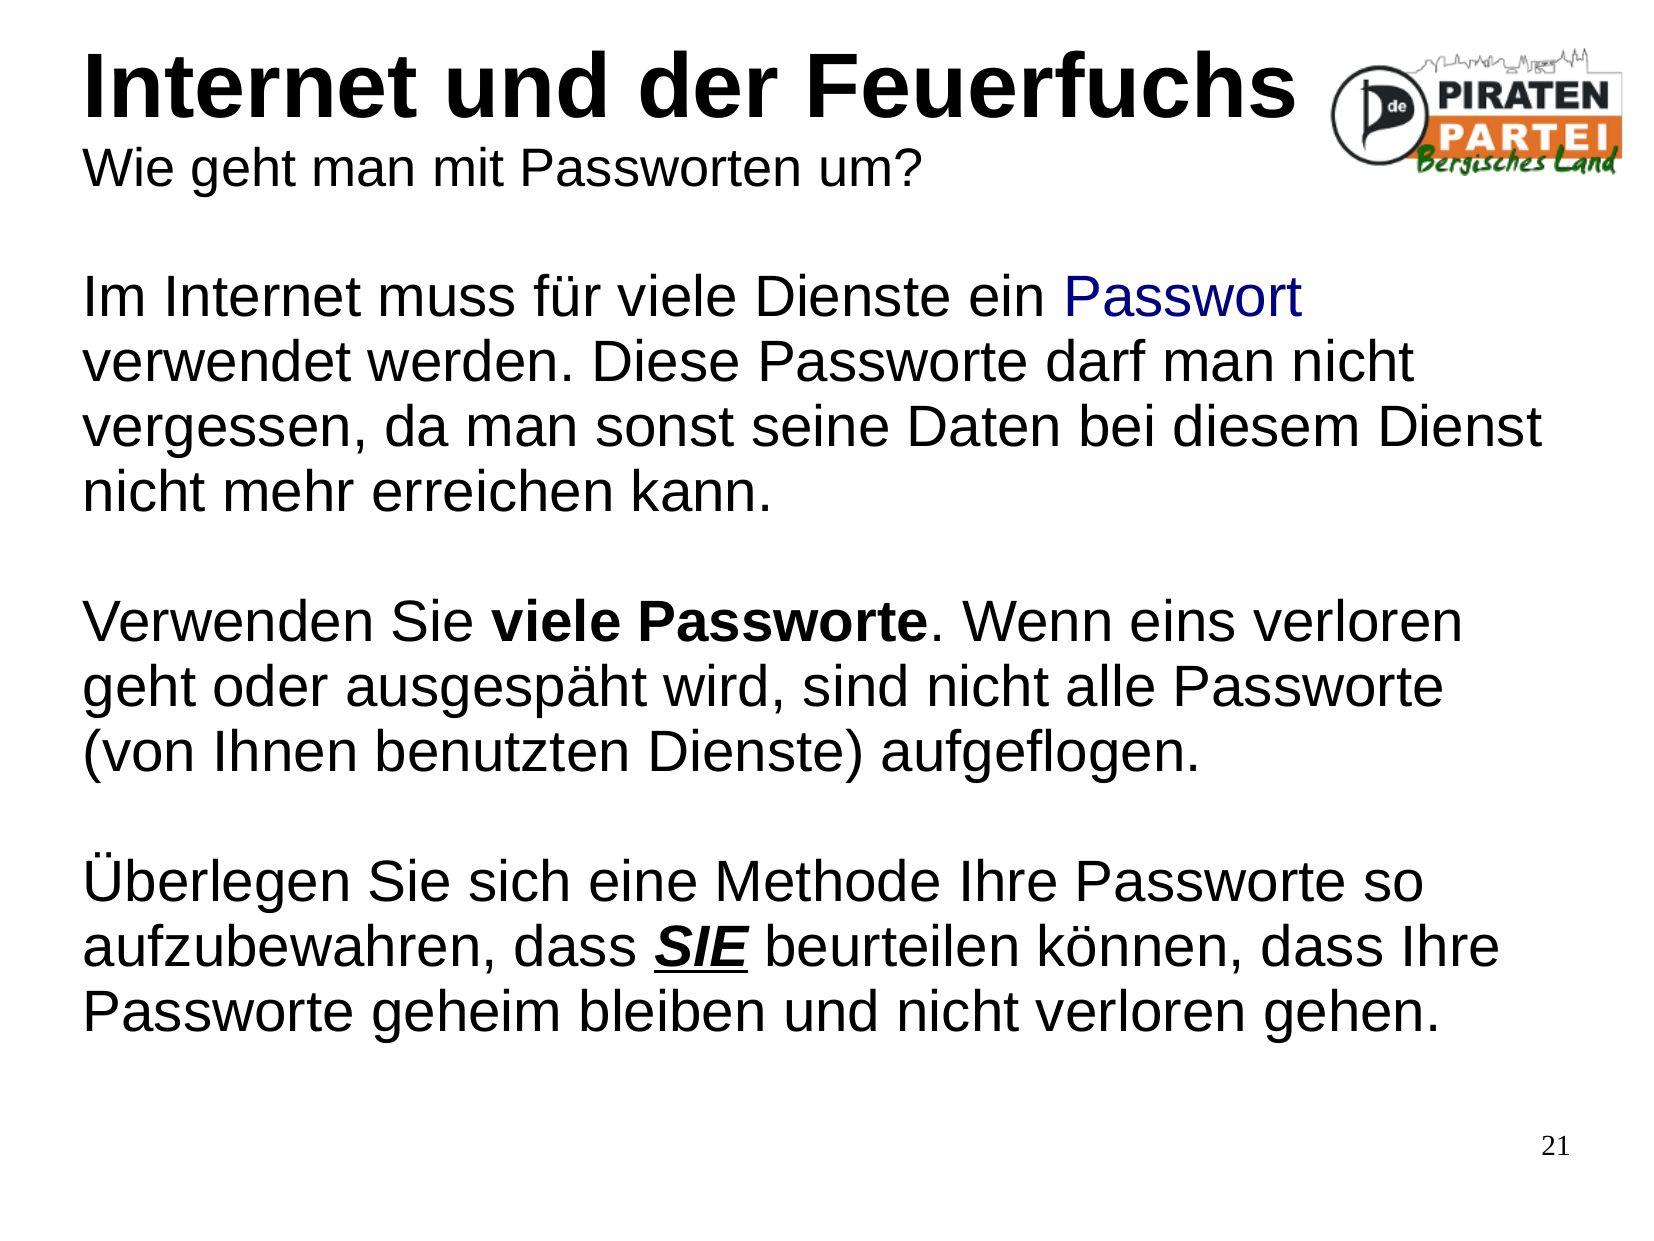

# Internet und der Feuerfuchs Wie geht man mit Passworten um?
Im Internet muss für viele Dienste ein Passwort verwendet werden. Diese Passworte darf man nicht vergessen, da man sonst seine Daten bei diesem Dienst nicht mehr erreichen kann.
Verwenden Sie viele Passworte. Wenn eins verloren geht oder ausgespäht wird, sind nicht alle Passworte (von Ihnen benutzten Dienste) aufgeflogen.
Überlegen Sie sich eine Methode Ihre Passworte so aufzubewahren, dass SIE beurteilen können, dass Ihre Passworte geheim bleiben und nicht verloren gehen.
21